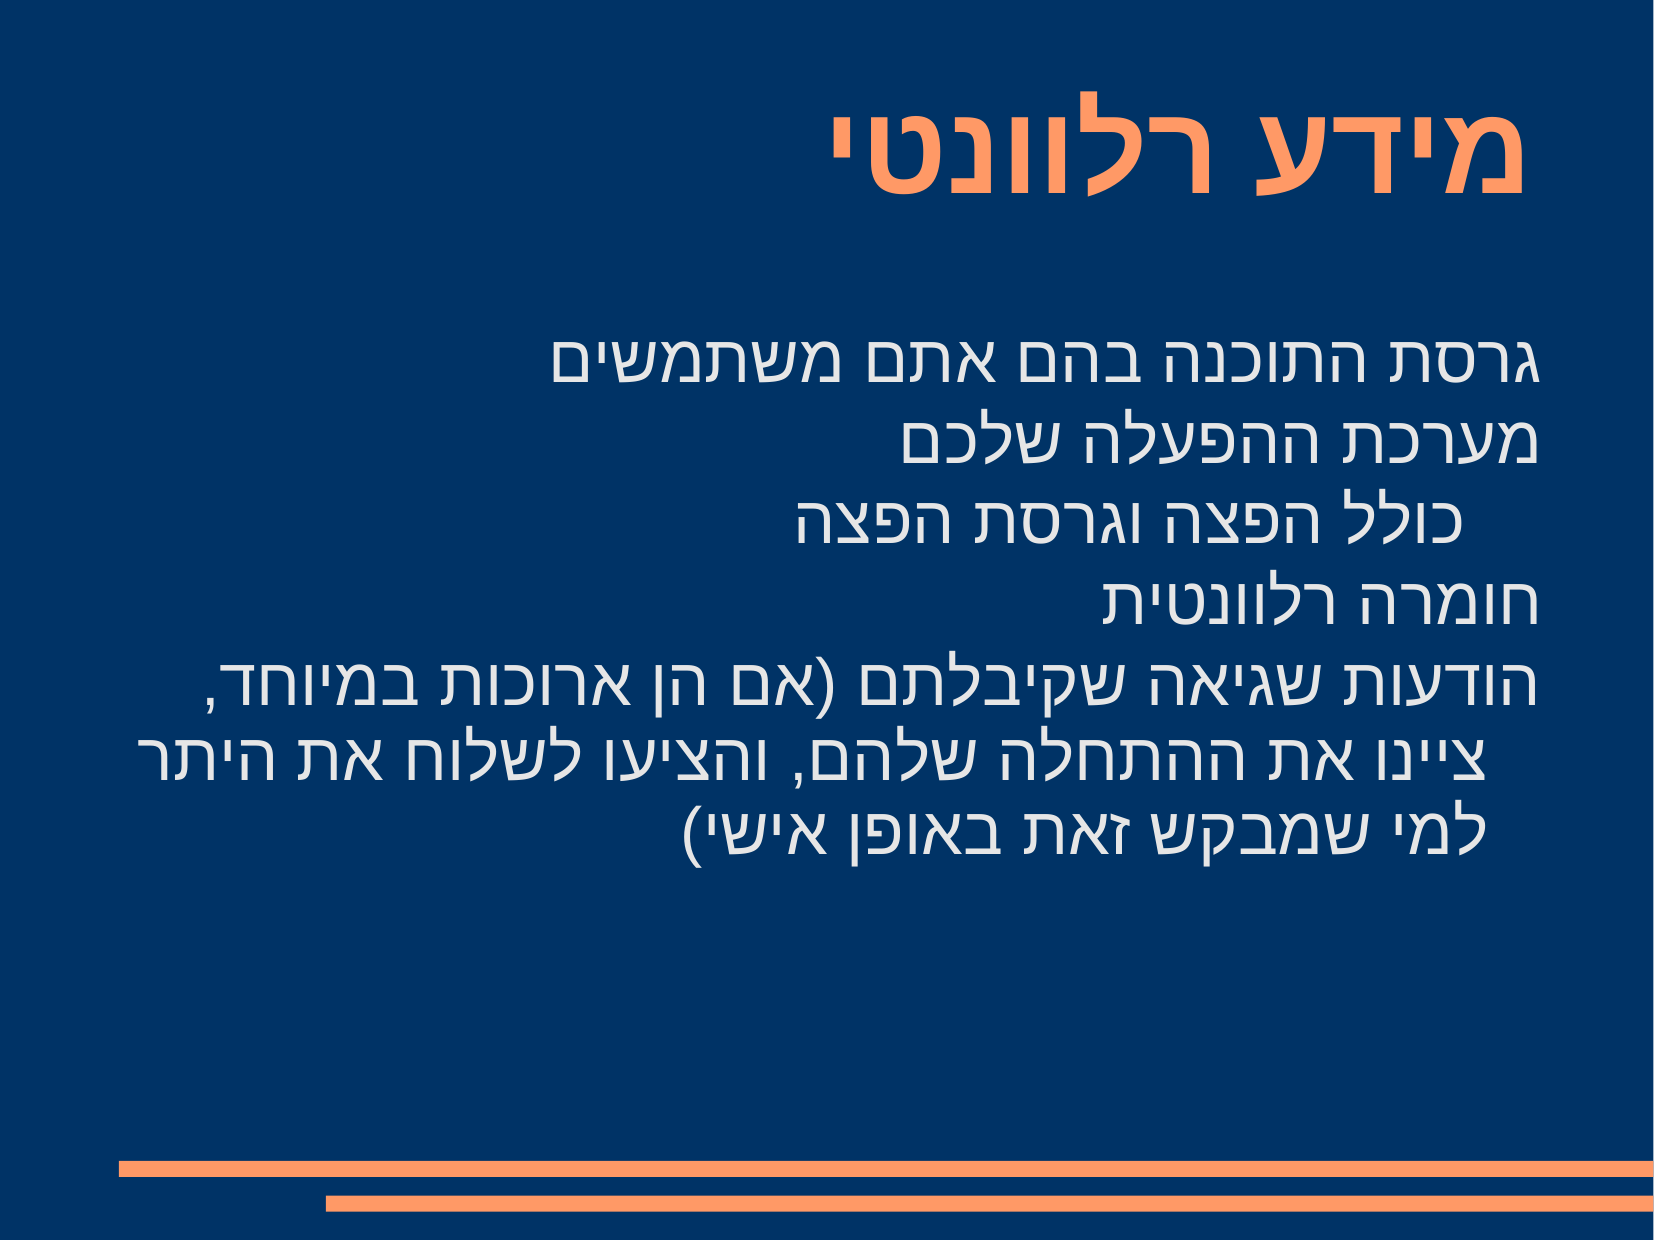

# מידע רלוונטי
גרסת התוכנה בהם אתם משתמשים
מערכת ההפעלה שלכם
כולל הפצה וגרסת הפצה
חומרה רלוונטית
הודעות שגיאה שקיבלתם (אם הן ארוכות במיוחד, ציינו את ההתחלה שלהם, והציעו לשלוח את היתר למי שמבקש זאת באופן אישי)